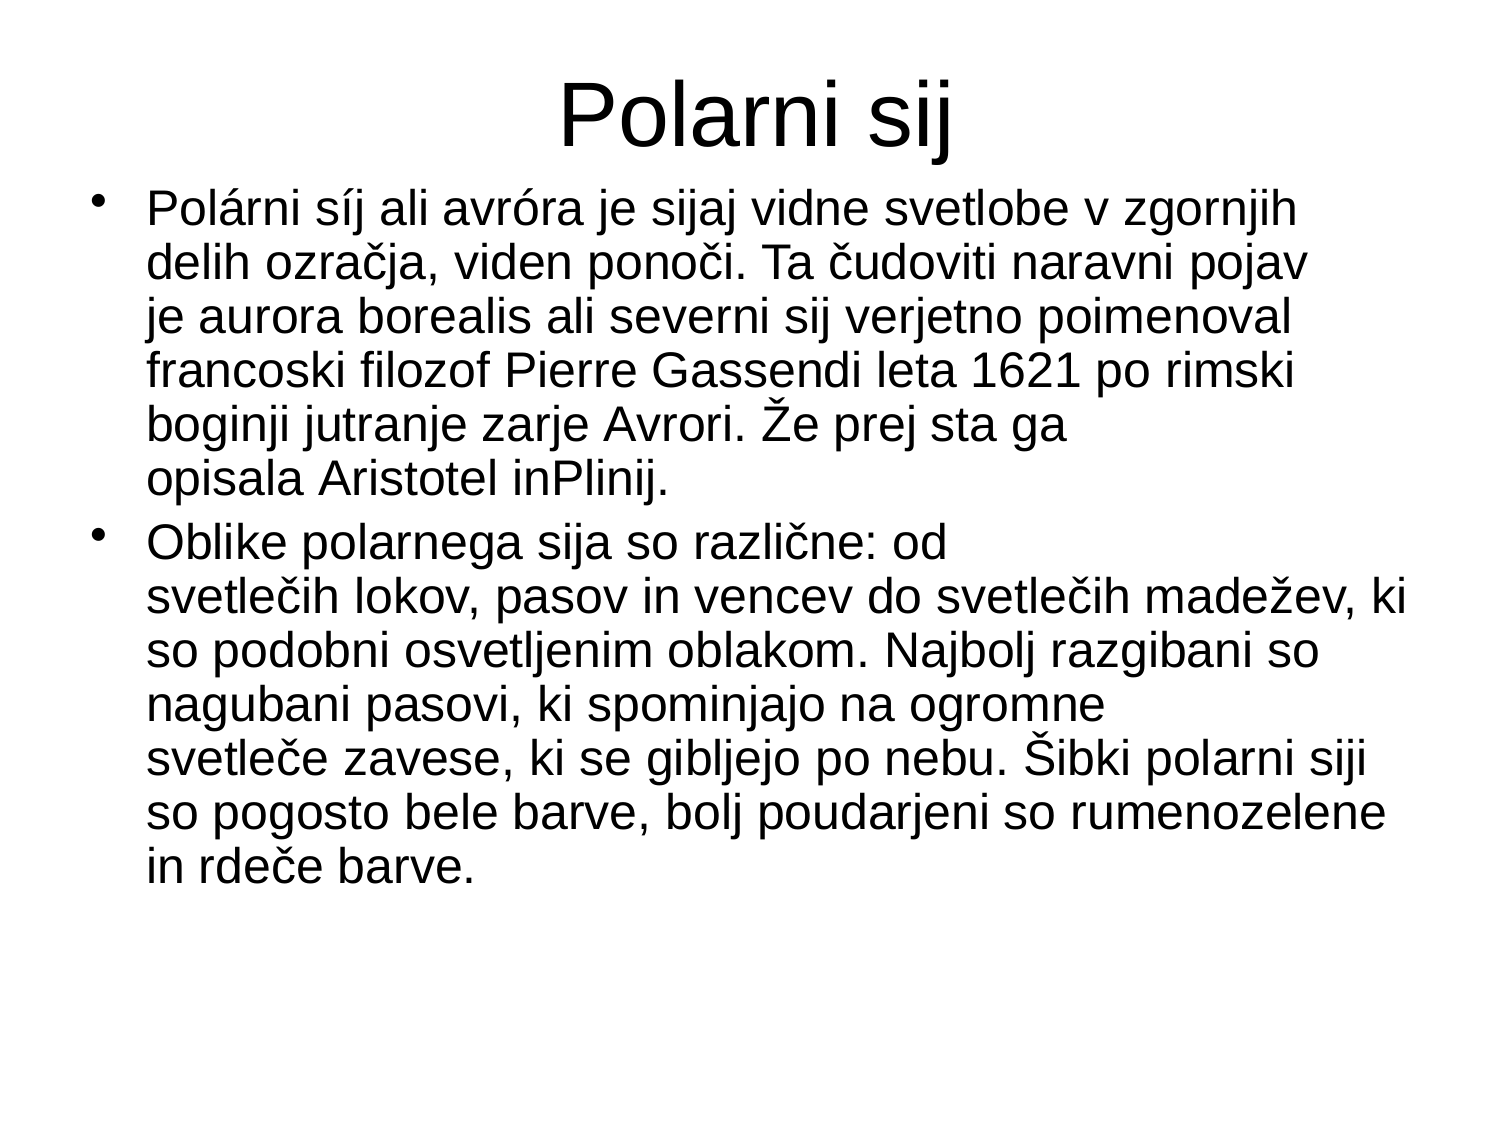

# Polarni sij
Polárni síj ali avróra je sijaj vidne svetlobe v zgornjih delih ozračja, viden ponoči. Ta čudoviti naravni pojav je aurora borealis ali severni sij verjetno poimenoval francoski filozof Pierre Gassendi leta 1621 po rimski boginji jutranje zarje Avrori. Že prej sta ga opisala Aristotel inPlinij.
Oblike polarnega sija so različne: od svetlečih lokov, pasov in vencev do svetlečih madežev, ki so podobni osvetljenim oblakom. Najbolj razgibani so nagubani pasovi, ki spominjajo na ogromne svetleče zavese, ki se gibljejo po nebu. Šibki polarni siji so pogosto bele barve, bolj poudarjeni so rumenozelene in rdeče barve.